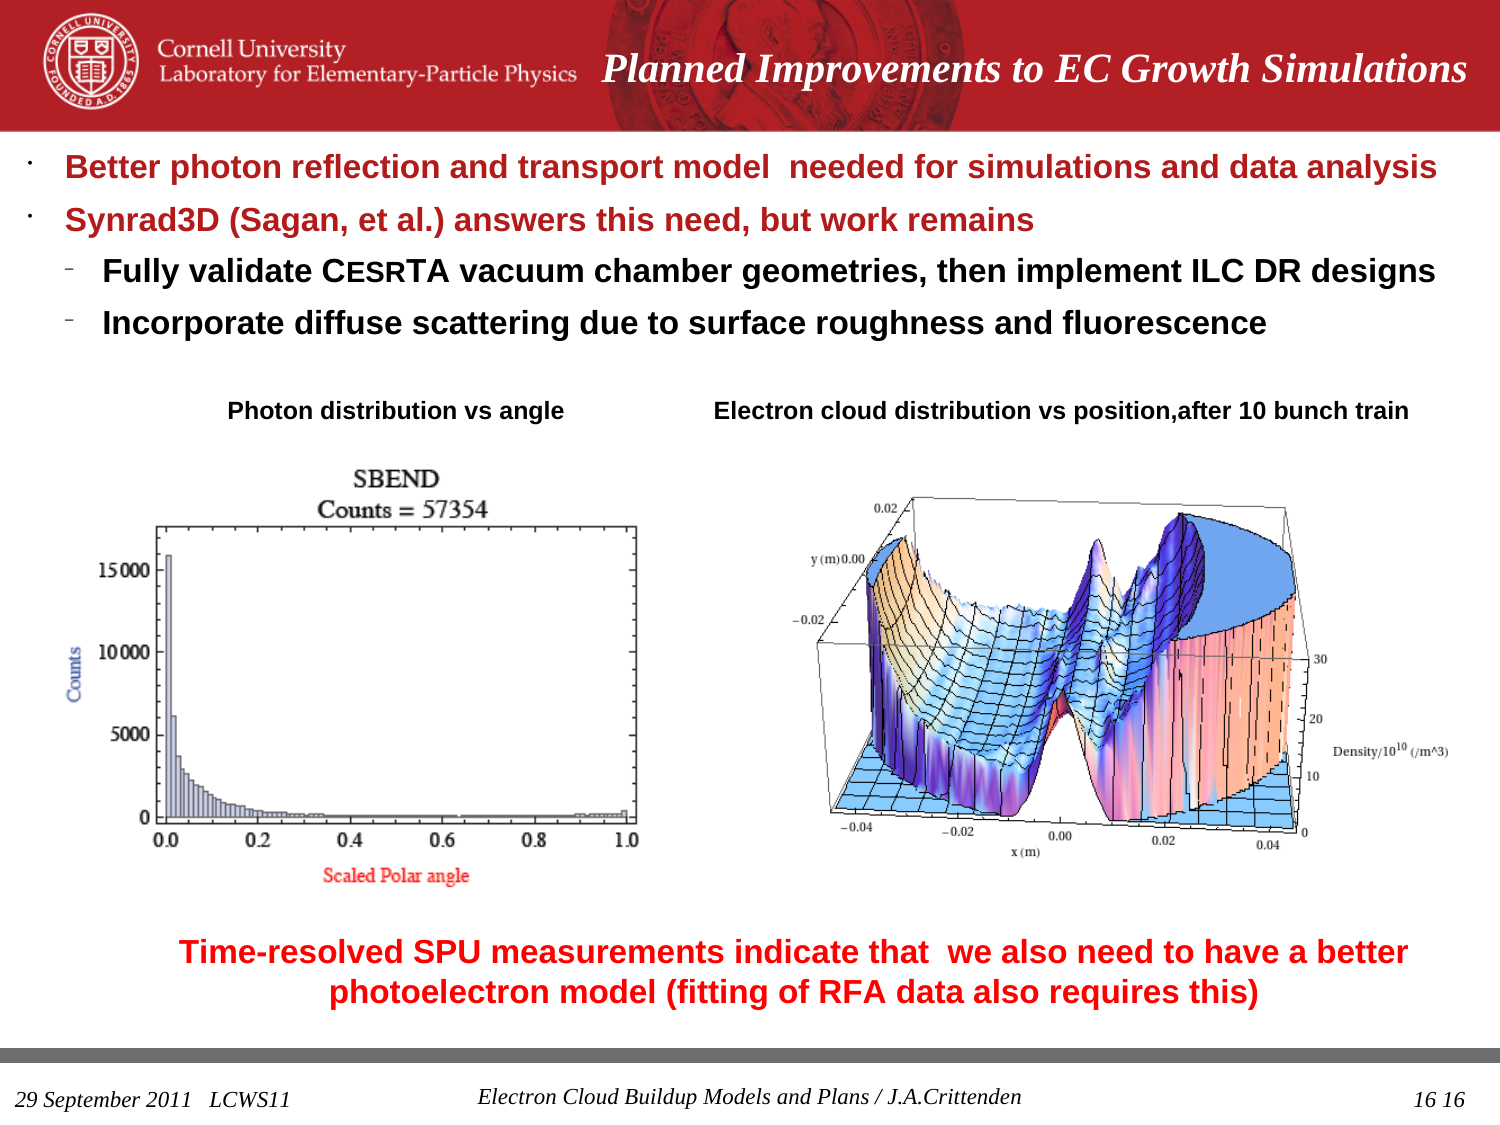

Planned Improvements to EC Growth Simulations
# Better photon reflection and transport model needed for simulations and data analysis
Synrad3D (Sagan, et al.) answers this need, but work remains
Fully validate CESRTA vacuum chamber geometries, then implement ILC DR designs
Incorporate diffuse scattering due to surface roughness and fluorescence
Photon distribution vs angle
Electron cloud distribution vs position,after 10 bunch train
Time-resolved SPU measurements indicate that we also need to have a better photoelectron model (fitting of RFA data also requires this)